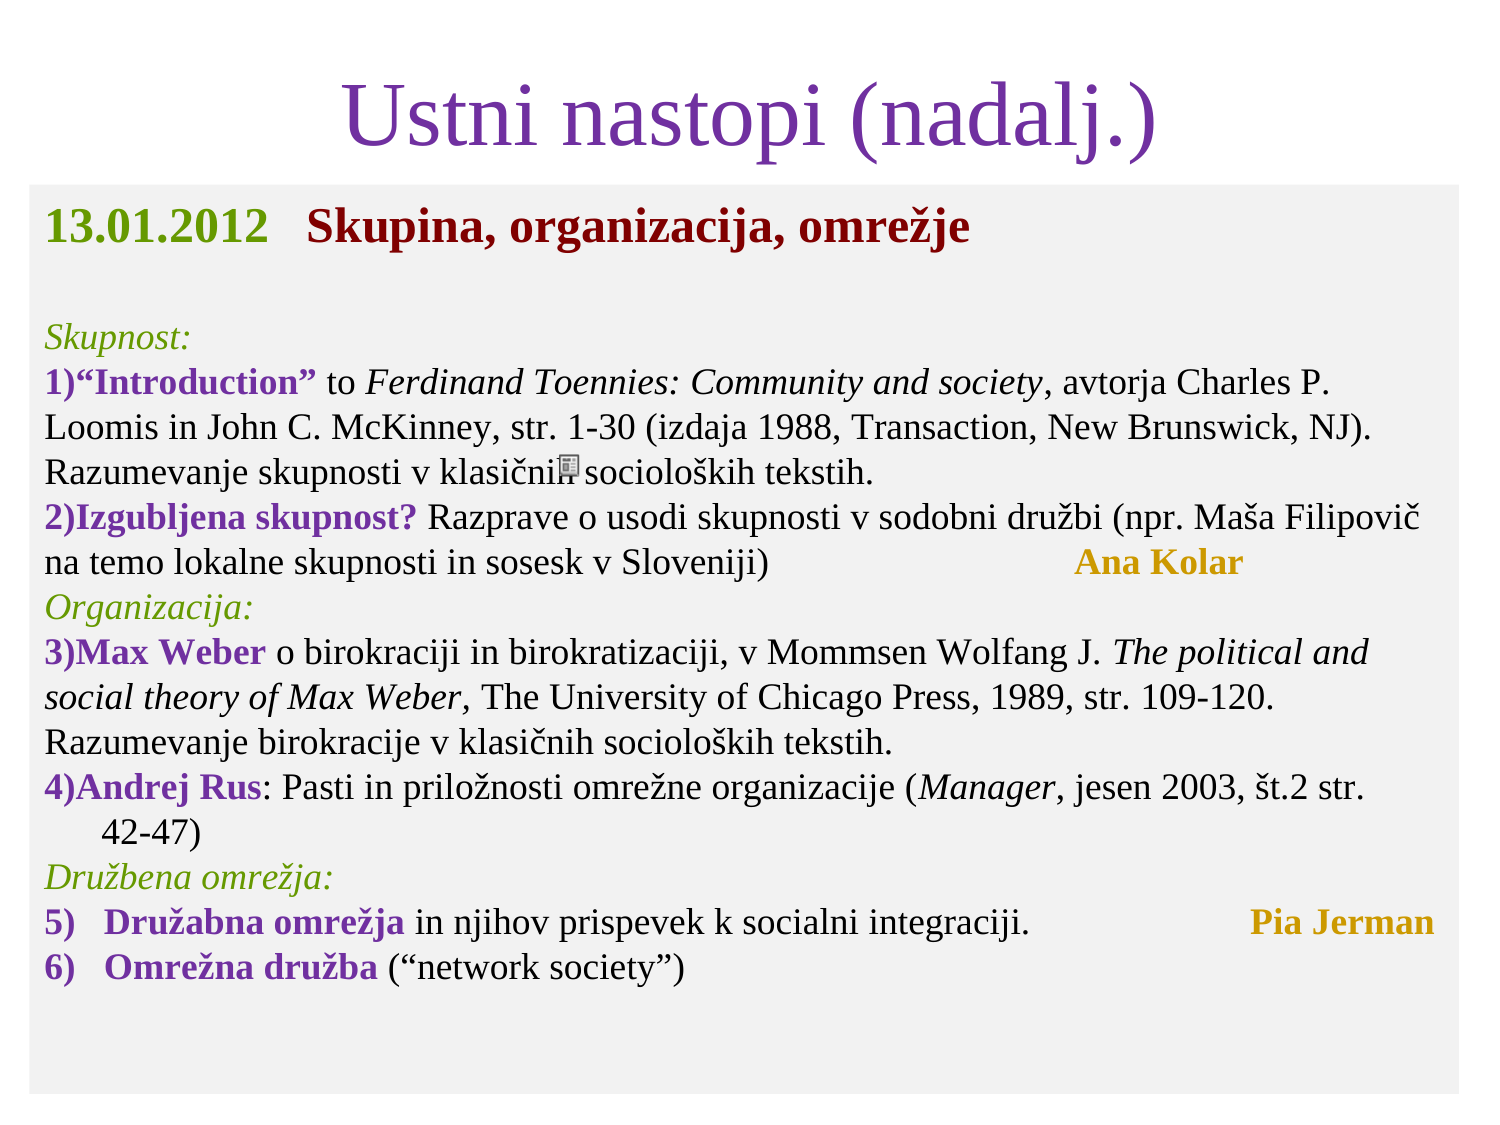

# Ustni nastopi (nadalj.)
13.01.2012 Skupina, organizacija, omrežje
Skupnost:
“Introduction” to Ferdinand Toennies: Community and society, avtorja Charles P. Loomis in John C. McKinney, str. 1-30 (izdaja 1988, Transaction, New Brunswick, NJ). Razumevanje skupnosti v klasičnih socioloških tekstih.
Izgubljena skupnost? Razprave o usodi skupnosti v sodobni družbi (npr. Maša Filipovič na temo lokalne skupnosti in sosesk v Sloveniji) Ana Kolar
Organizacija:
Max Weber o birokraciji in birokratizaciji, v Mommsen Wolfang J. The political and social theory of Max Weber, The University of Chicago Press, 1989, str. 109-120. Razumevanje birokracije v klasičnih socioloških tekstih.
Andrej Rus: Pasti in priložnosti omrežne organizacije (Manager, jesen 2003, št.2 str.
 42-47)
Družbena omrežja:
5) Družabna omrežja in njihov prispevek k socialni integraciji. Pia Jerman
6) Omrežna družba (“network society”)